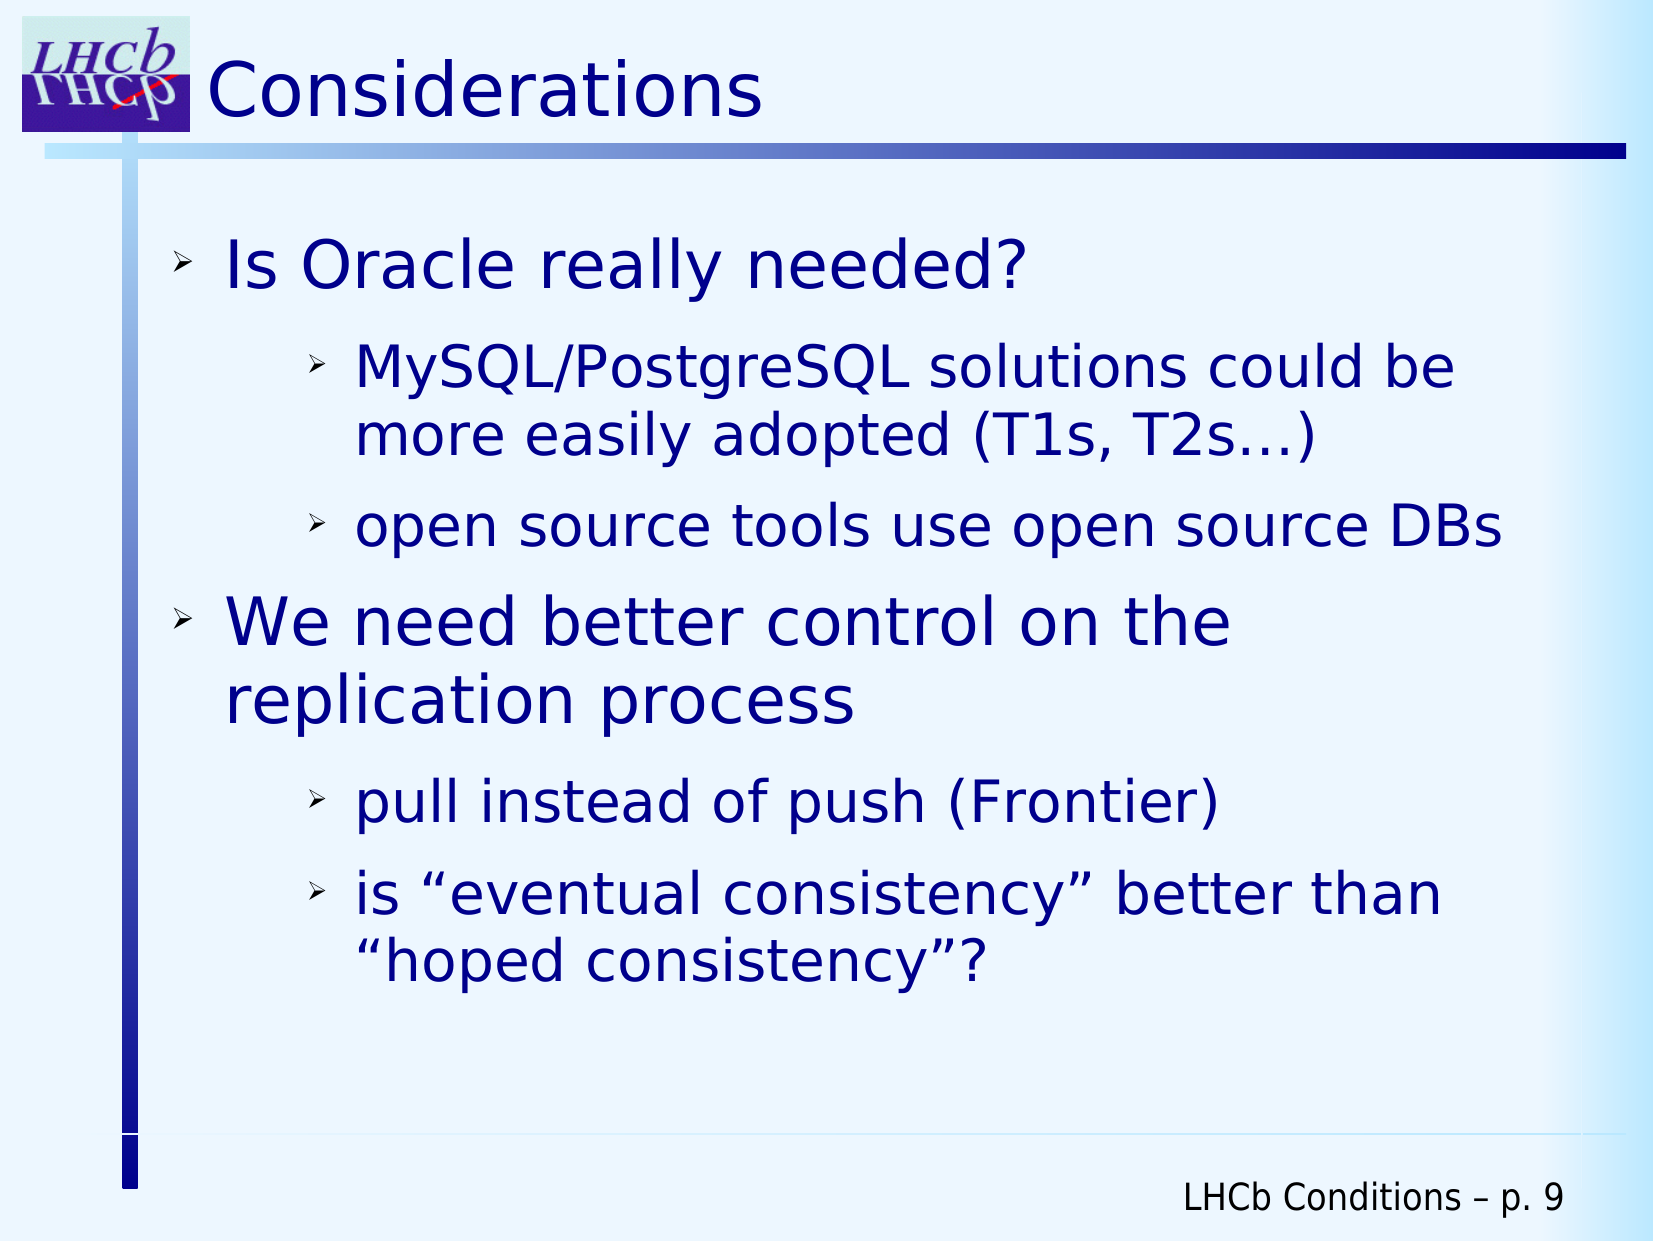

# Considerations
Is Oracle really needed?
MySQL/PostgreSQL solutions could be more easily adopted (T1s, T2s…)
open source tools use open source DBs
We need better control on the replication process
pull instead of push (Frontier)
is “eventual consistency” better than “hoped consistency”?